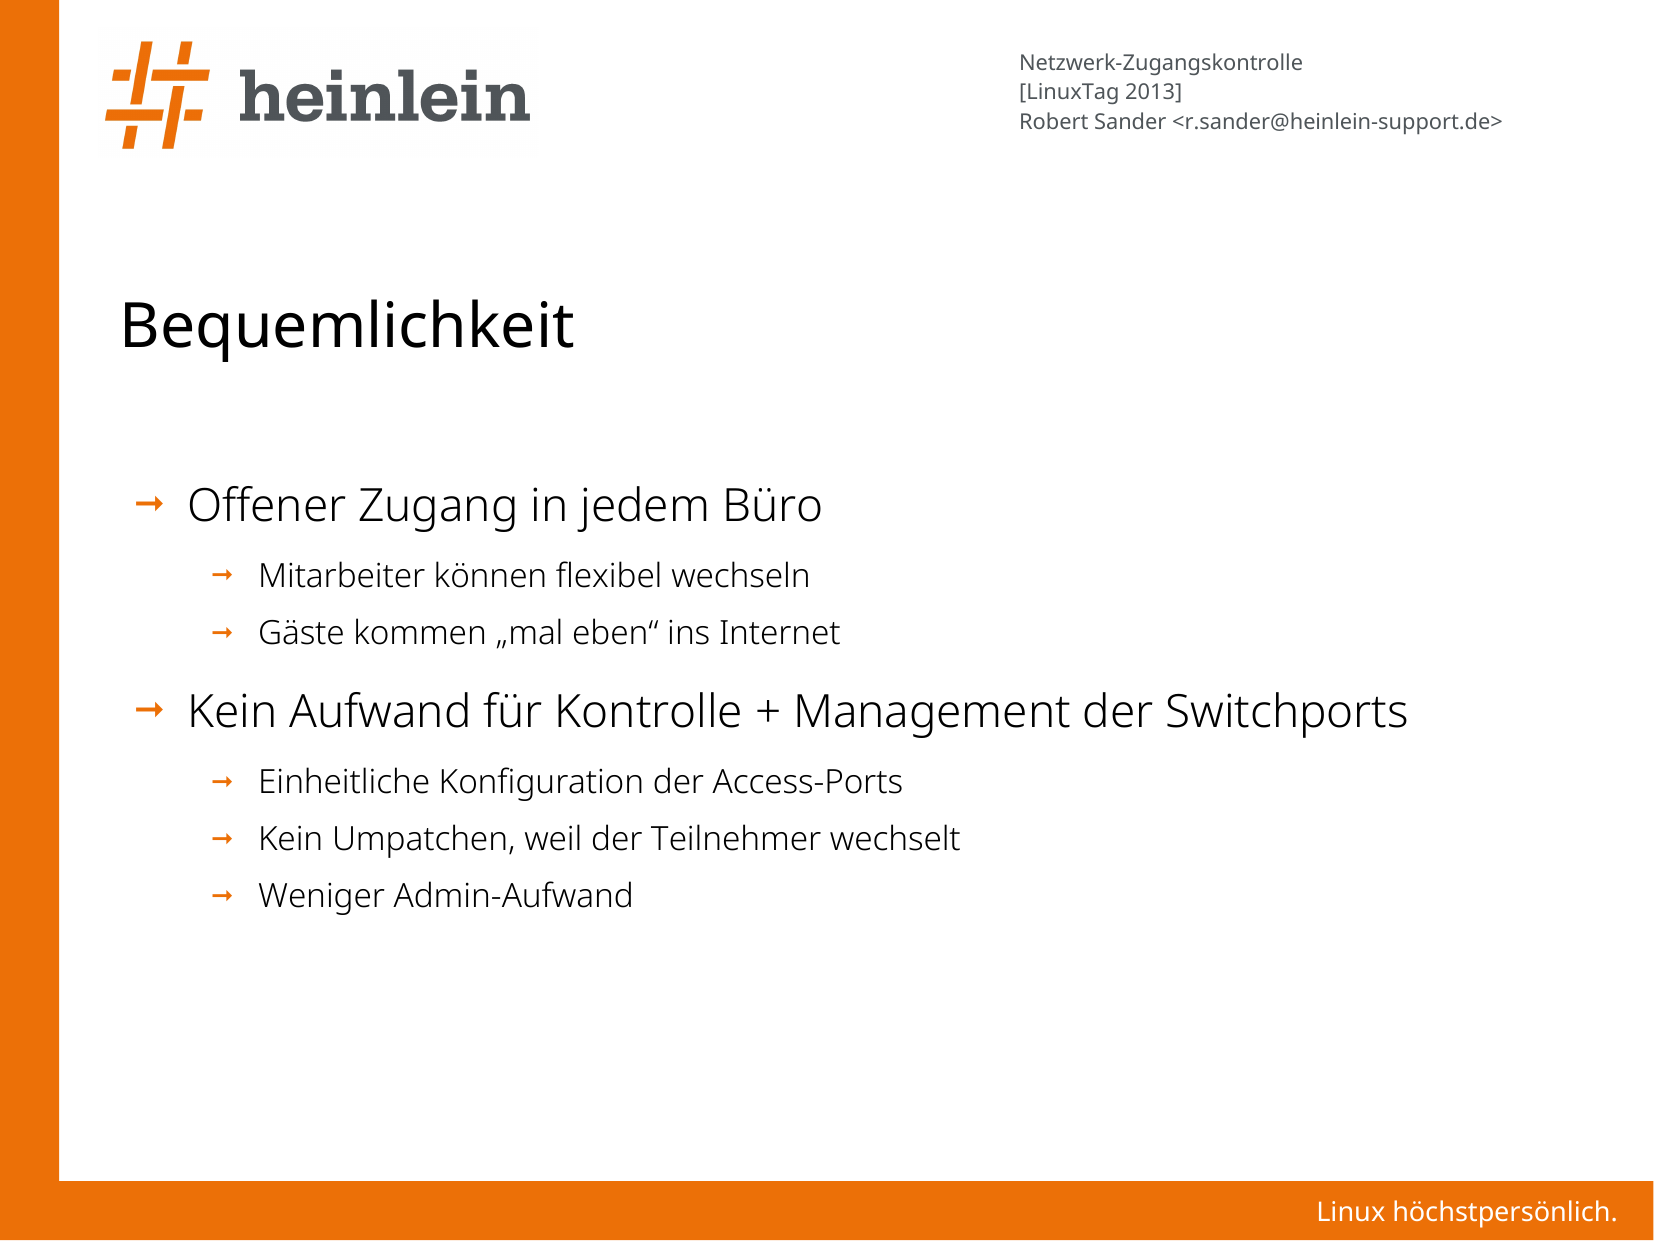

# Bequemlichkeit
Offener Zugang in jedem Büro
Mitarbeiter können flexibel wechseln
Gäste kommen „mal eben“ ins Internet
Kein Aufwand für Kontrolle + Management der Switchports
Einheitliche Konfiguration der Access-Ports
Kein Umpatchen, weil der Teilnehmer wechselt
Weniger Admin-Aufwand